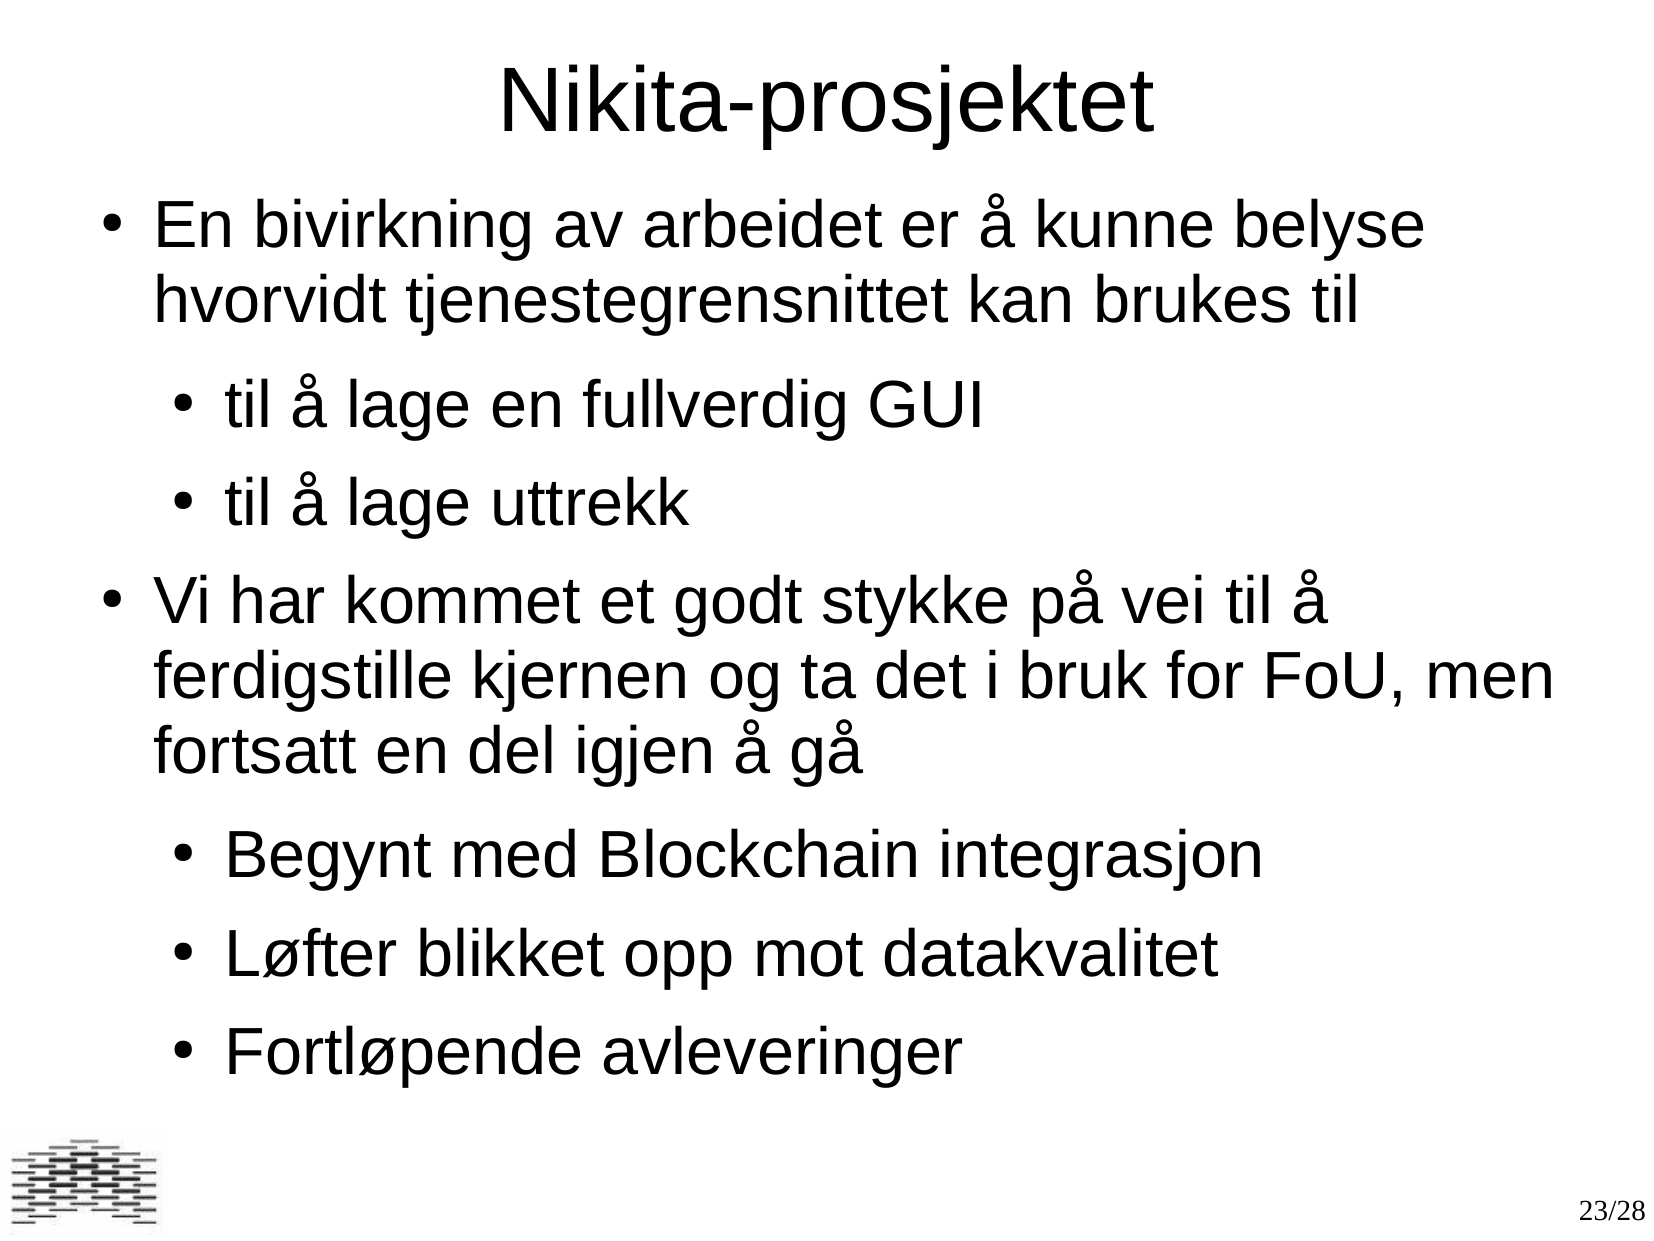

# Nikita-prosjektet
En bivirkning av arbeidet er å kunne belyse hvorvidt tjenestegrensnittet kan brukes til
til å lage en fullverdig GUI
til å lage uttrekk
Vi har kommet et godt stykke på vei til å ferdigstille kjernen og ta det i bruk for FoU, men fortsatt en del igjen å gå
Begynt med Blockchain integrasjon
Løfter blikket opp mot datakvalitet
Fortløpende avleveringer